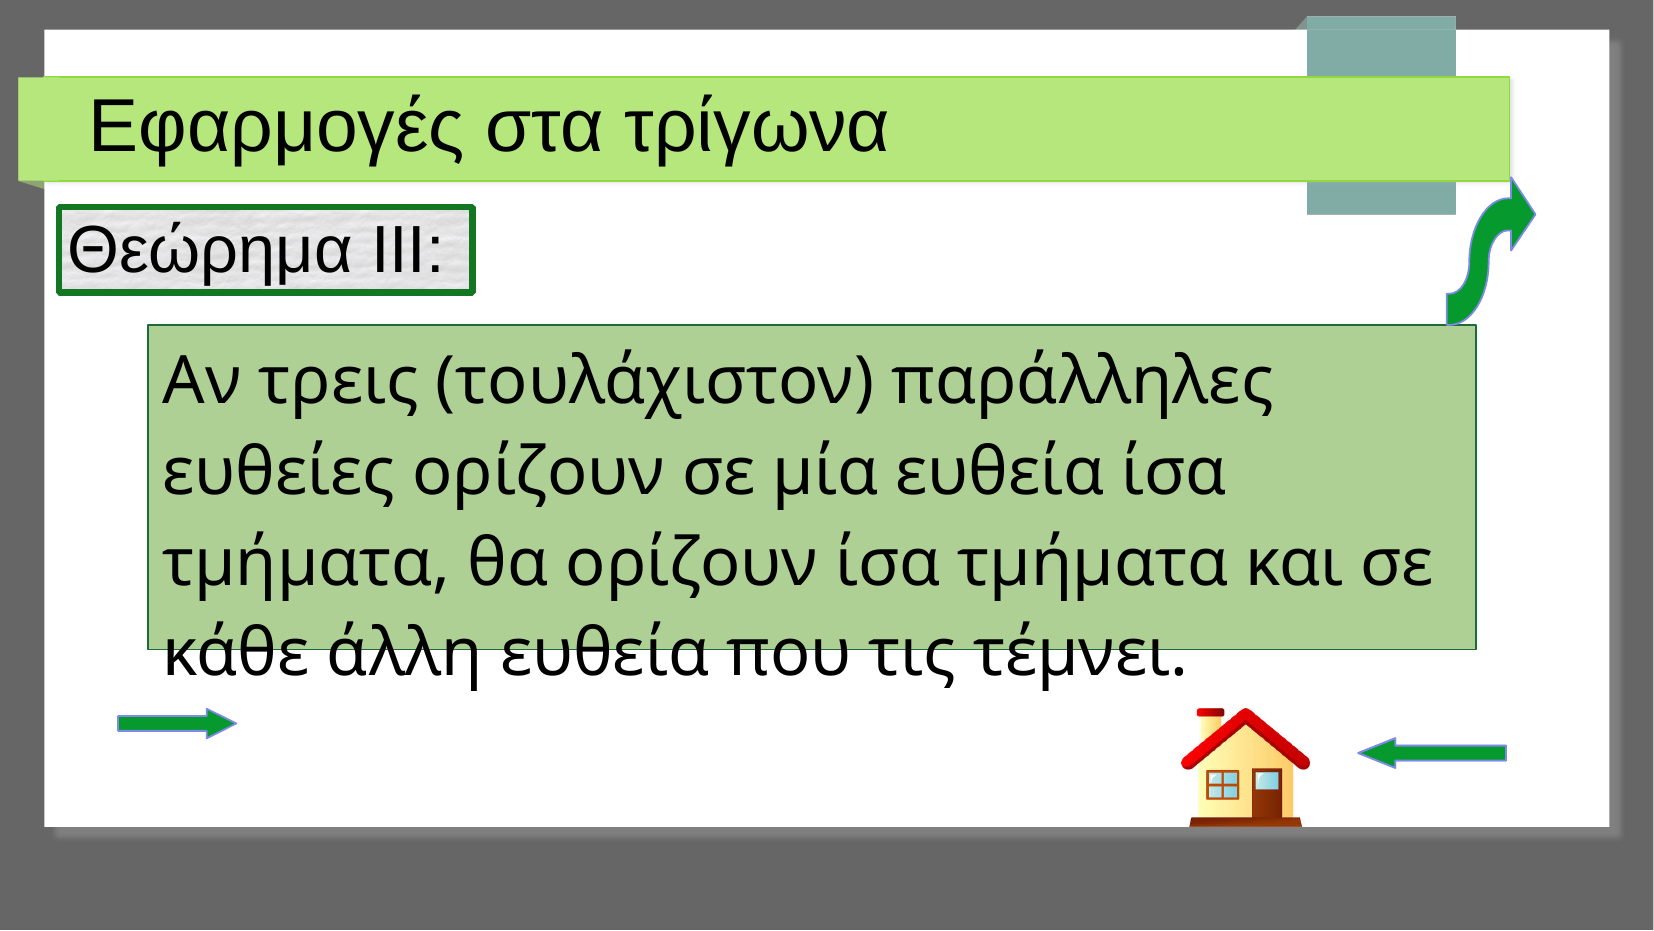

# Εφαρμογές στα τρίγωνα
Θεώρημα ΙΙΙ:
Αν τρεις (τουλάχιστον) παράλληλες ευθείες ορίζουν σε μία ευθεία ίσα τμήματα, θα ορίζουν ίσα τμήματα και σε κάθε άλλη ευθεία που τις τέμνει.